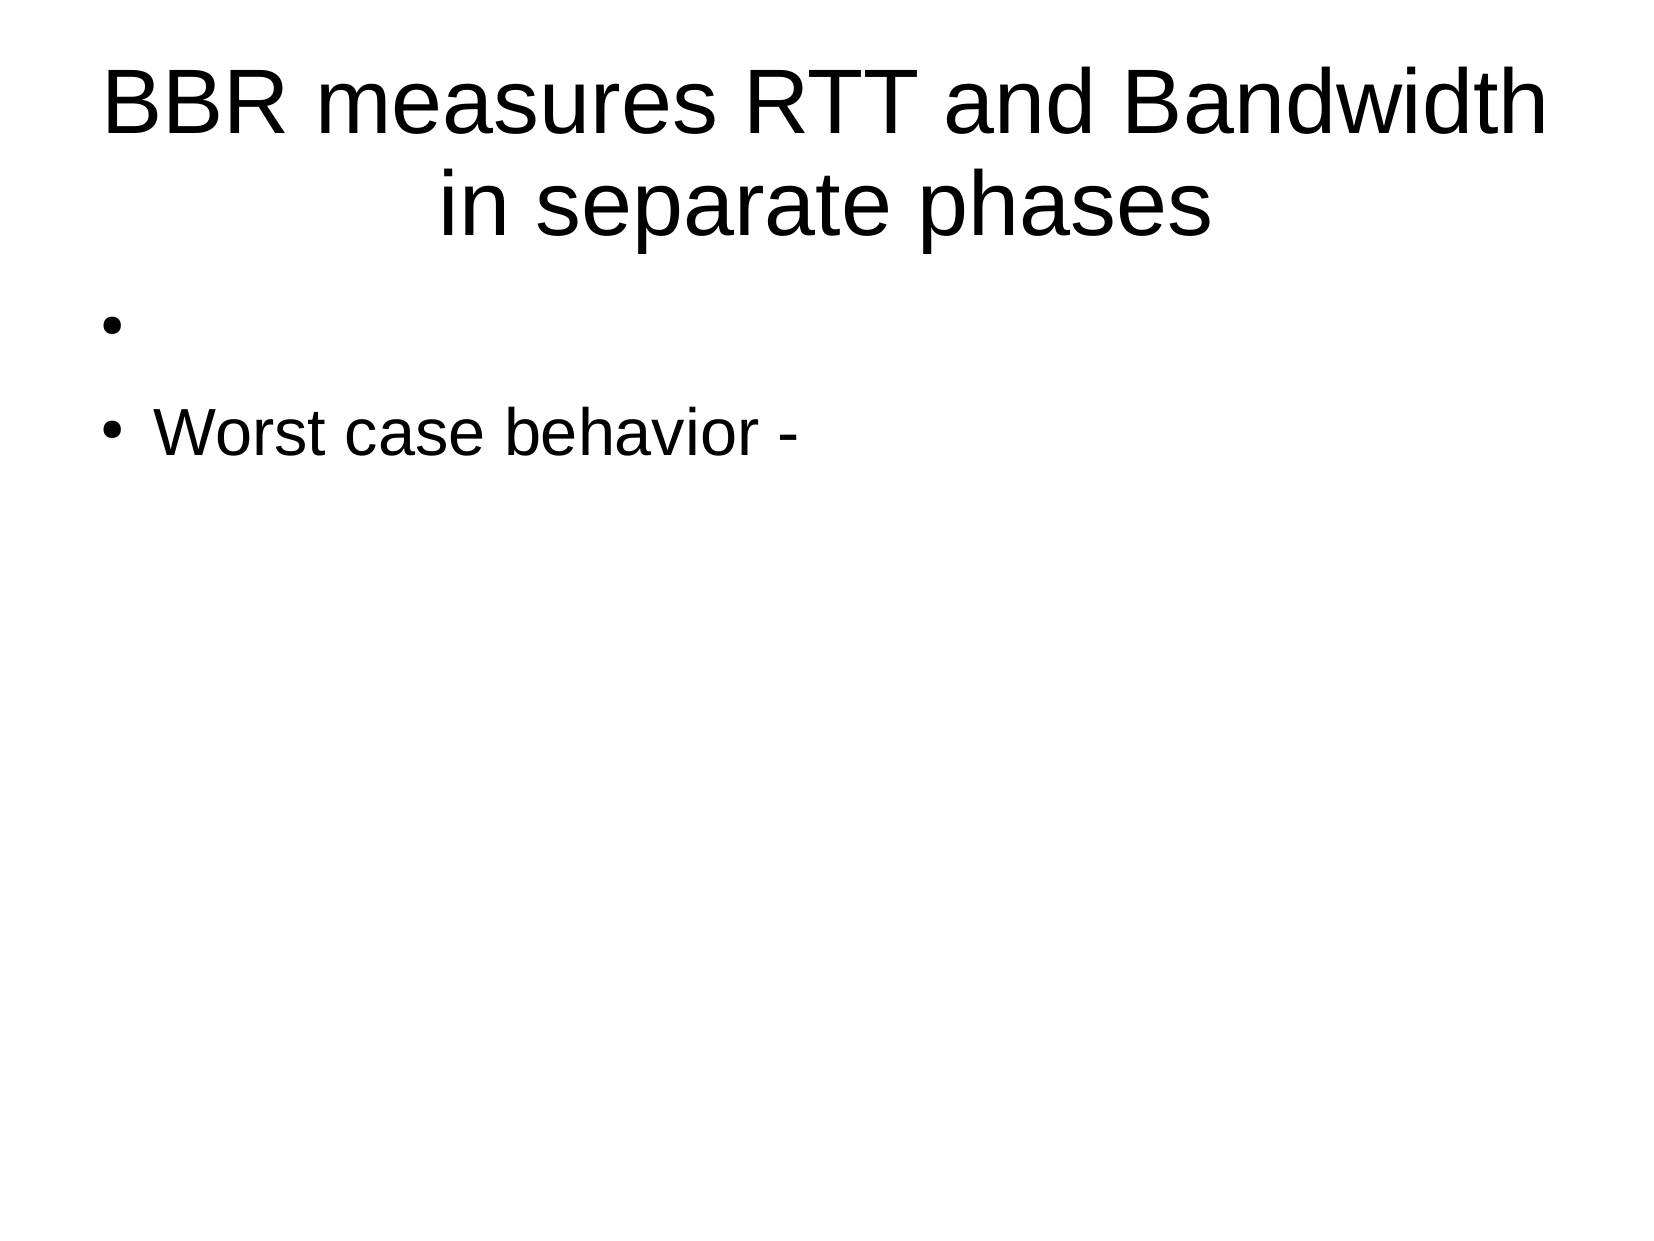

# BBR measures RTT and Bandwidth in separate phases
Worst case behavior -